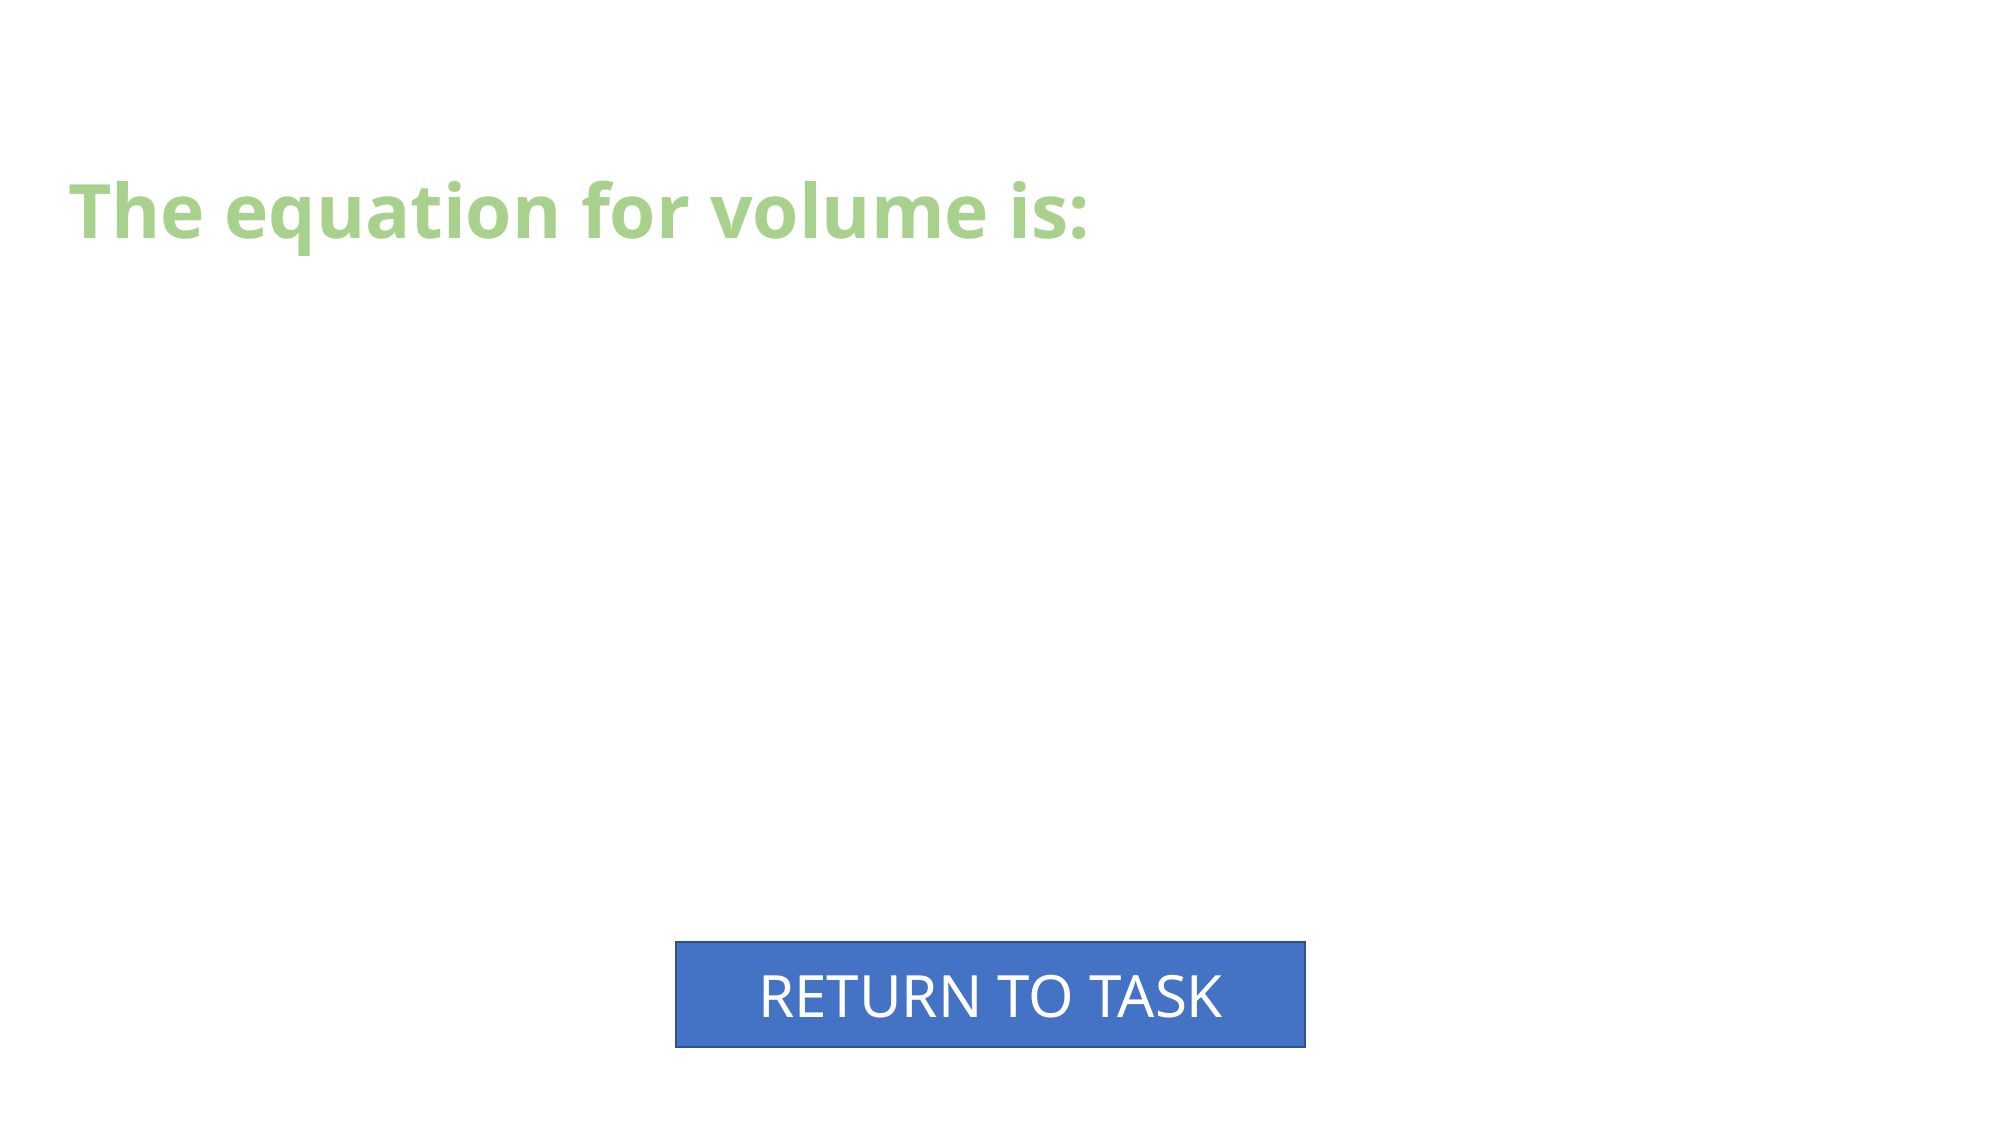

HINT 2
The equation for volume is:
RETURN TO TASK